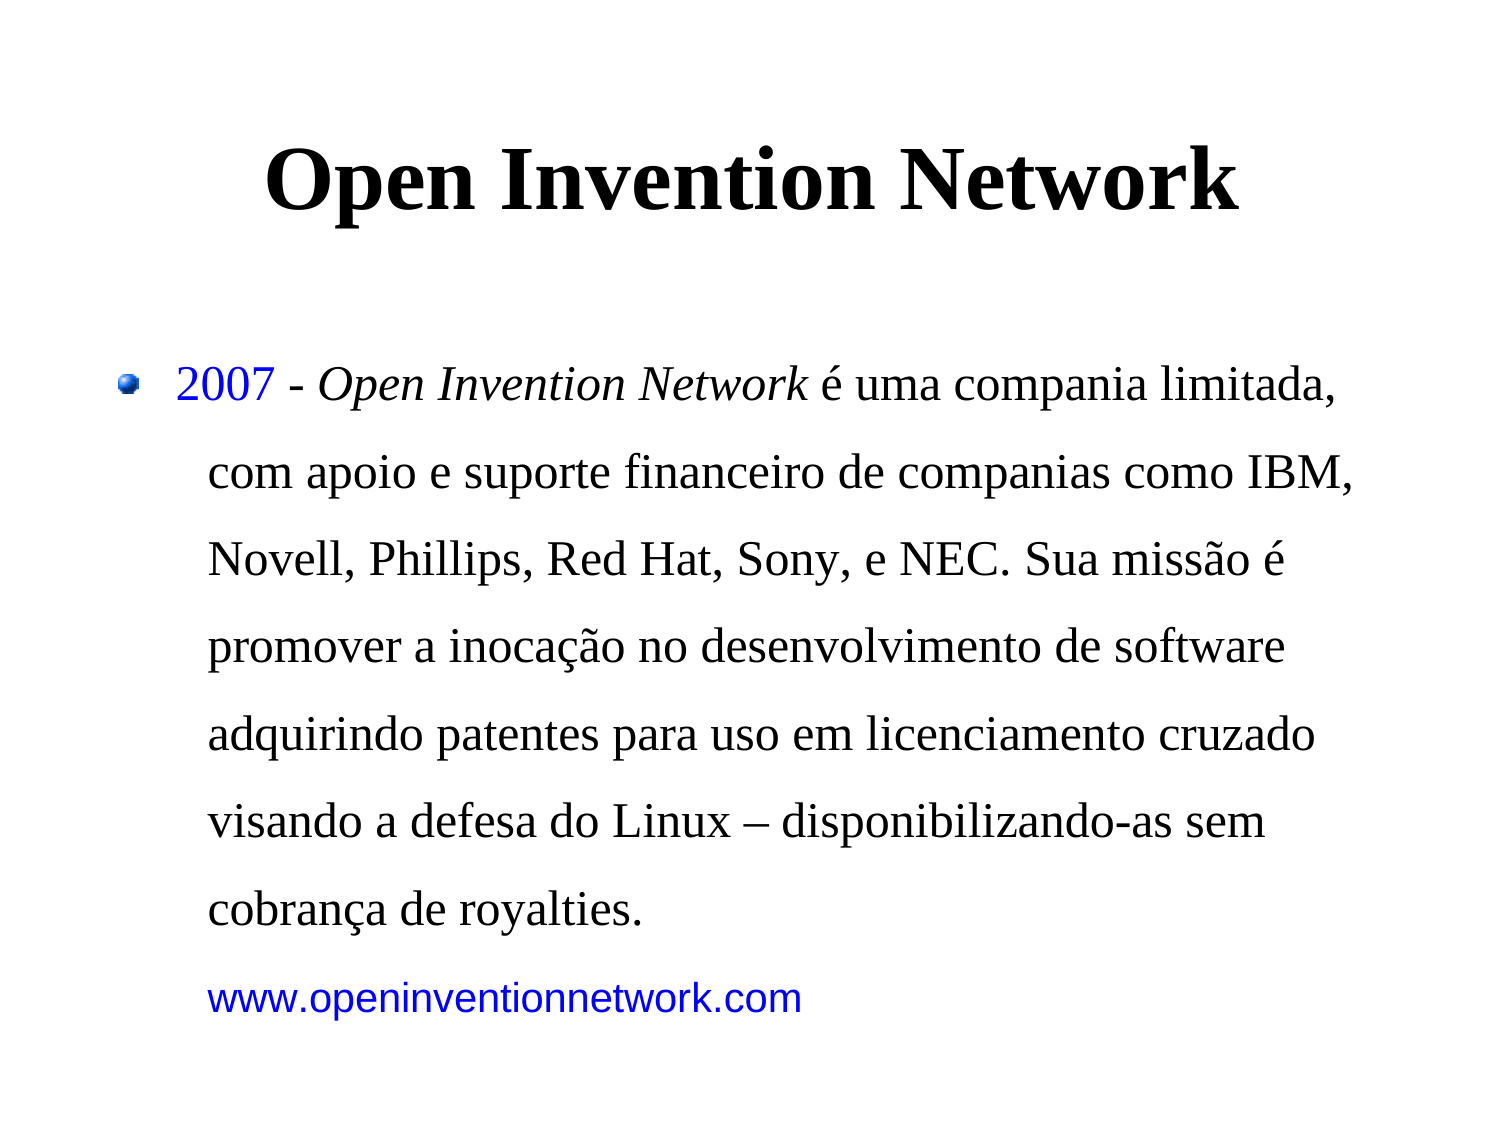

# Open Invention Network
 2007 - Open Invention Network é uma compania limitada, com apoio e suporte financeiro de companias como IBM, Novell, Phillips, Red Hat, Sony, e NEC. Sua missão é promover a inocação no desenvolvimento de software adquirindo patentes para uso em licenciamento cruzado visando a defesa do Linux – disponibilizando-as sem cobrança de royalties.
www.openinventionnetwork.com